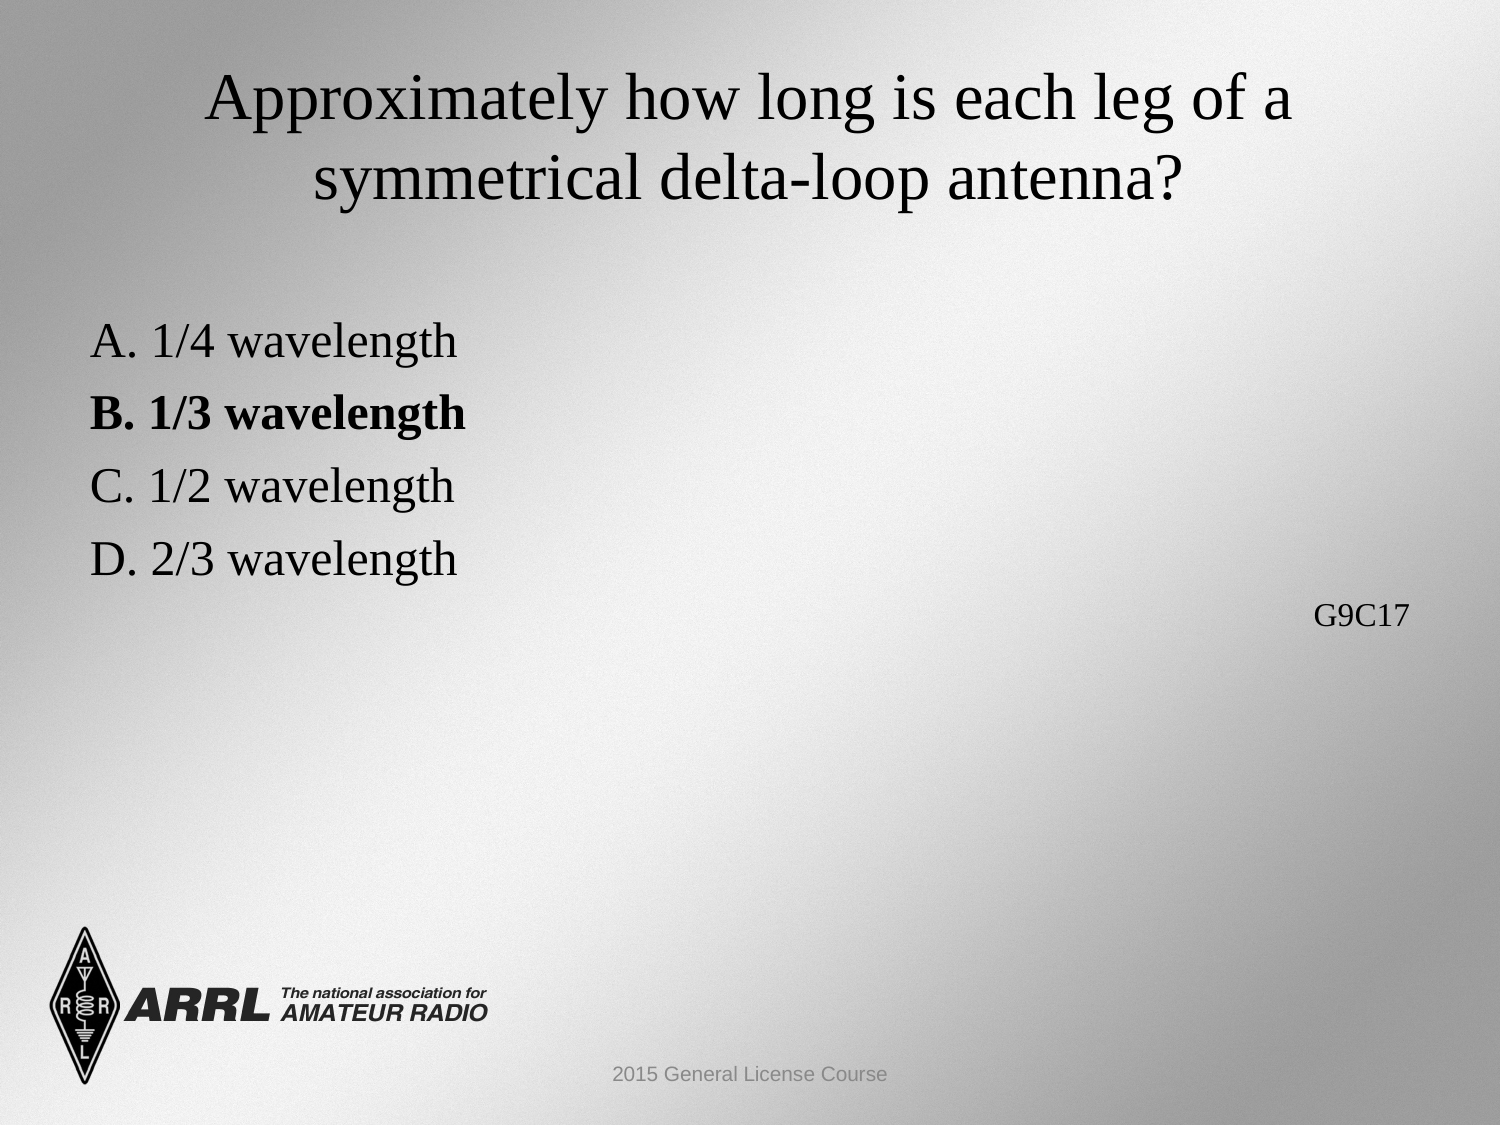

# Approximately how long is each leg of a symmetrical delta-loop antenna?
A. 1/4 wavelength
B. 1/3 wavelength
C. 1/2 wavelength
D. 2/3 wavelength
 G9C17
2015 General License Course